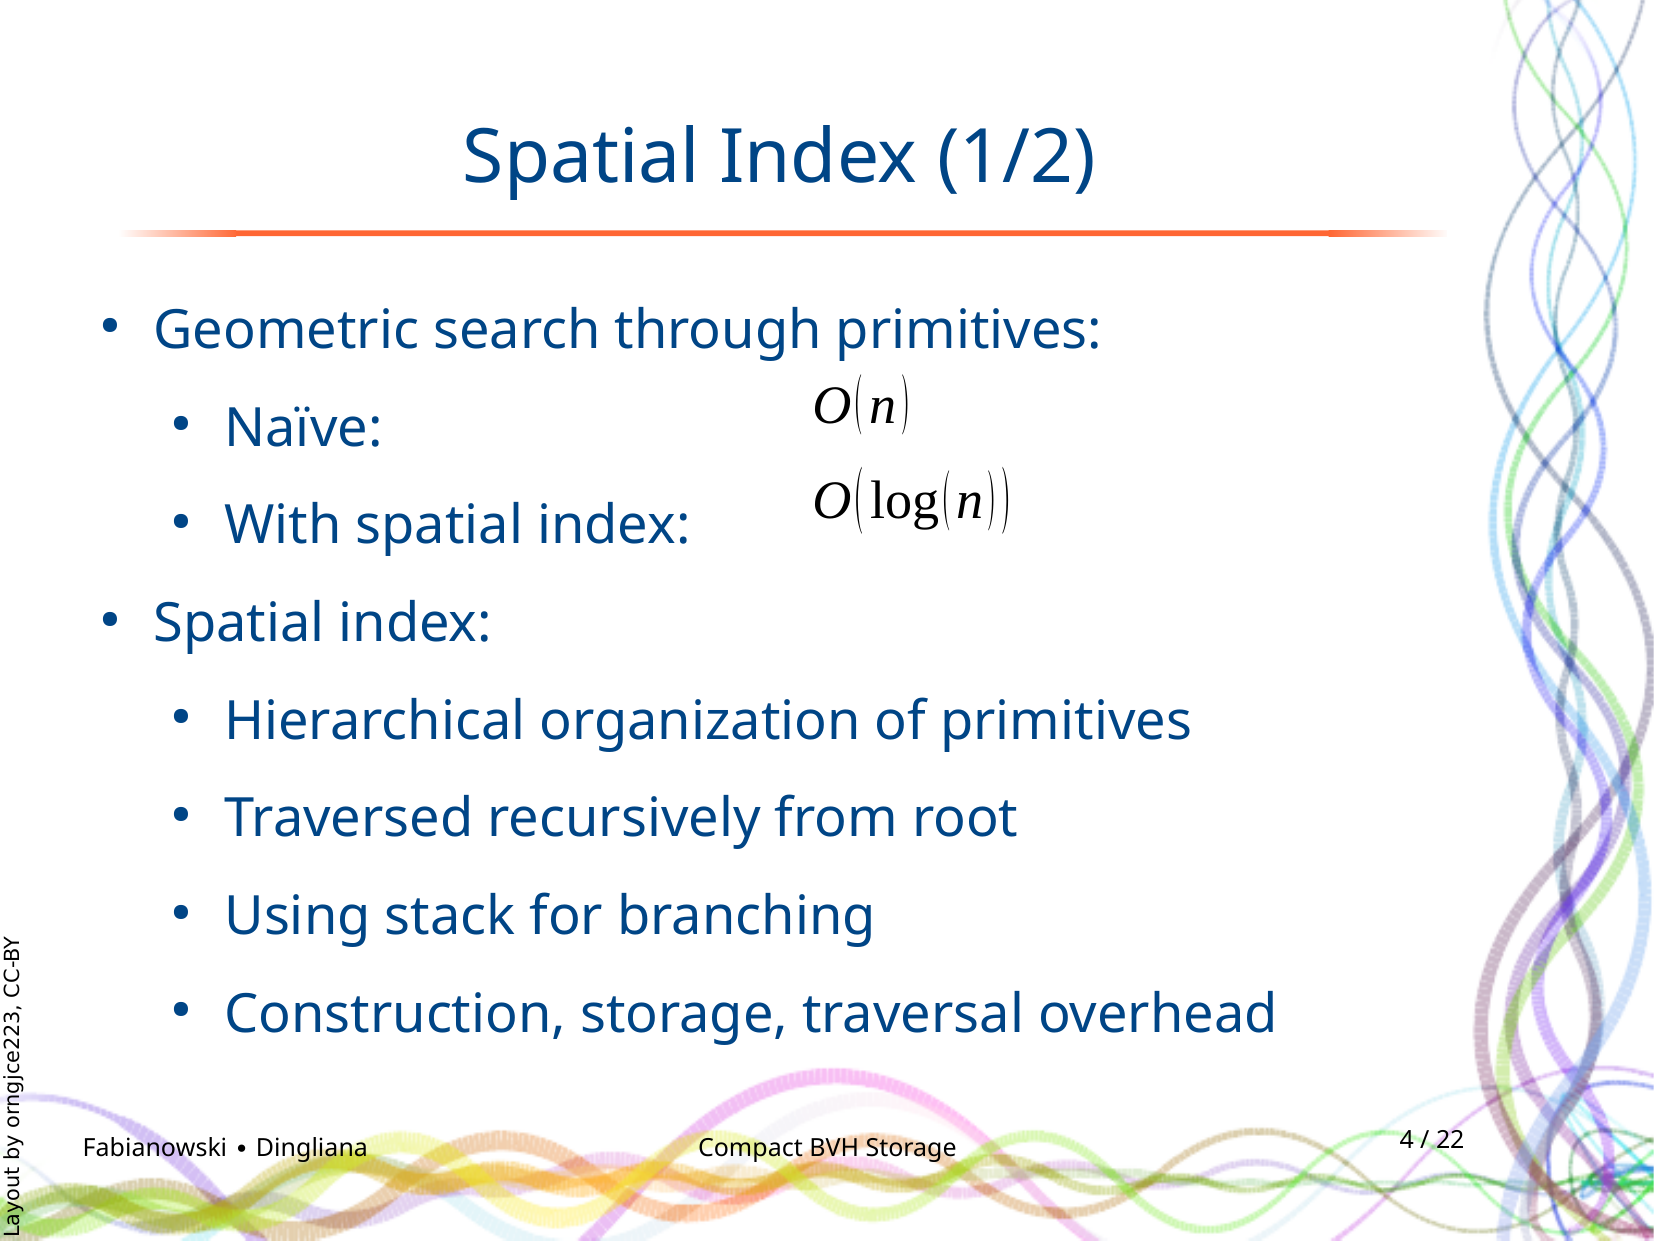

# Spatial Index (1/2)
Geometric search through primitives:
Naïve:
With spatial index:
Spatial index:
Hierarchical organization of primitives
Traversed recursively from root
Using stack for branching
Construction, storage, traversal overhead
	4 / 22